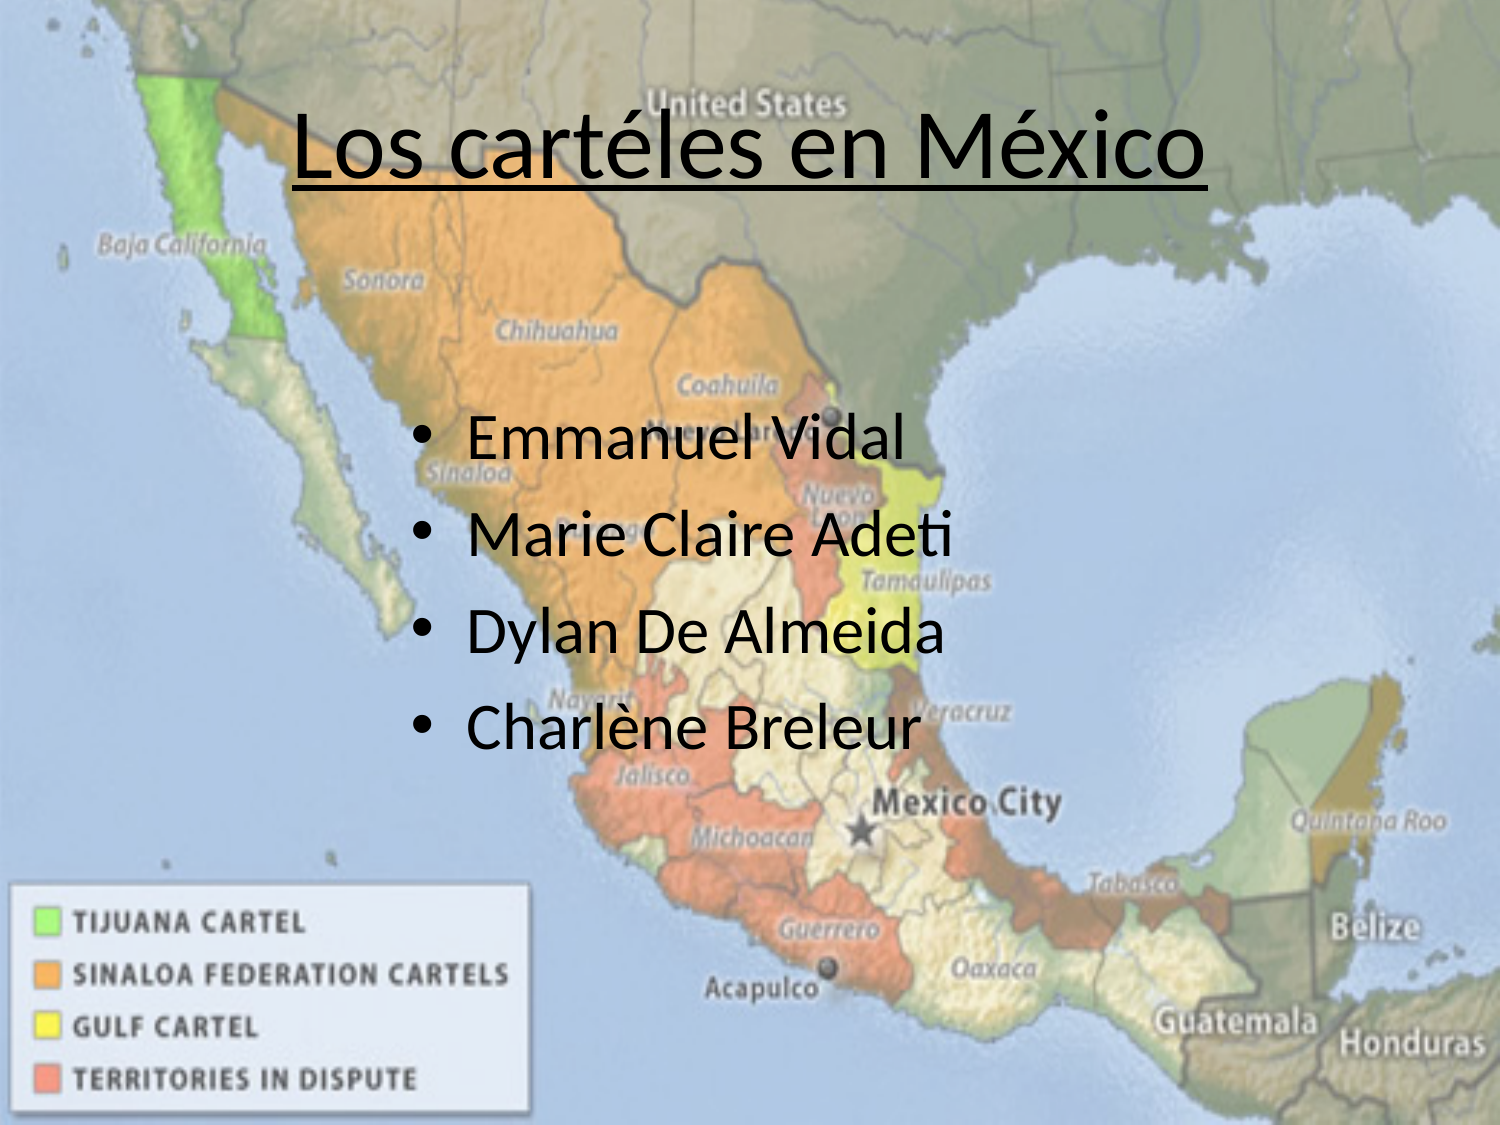

# Los cartéles en México
Emmanuel Vidal
Marie Claire Adeti
Dylan De Almeida
Charlène Breleur